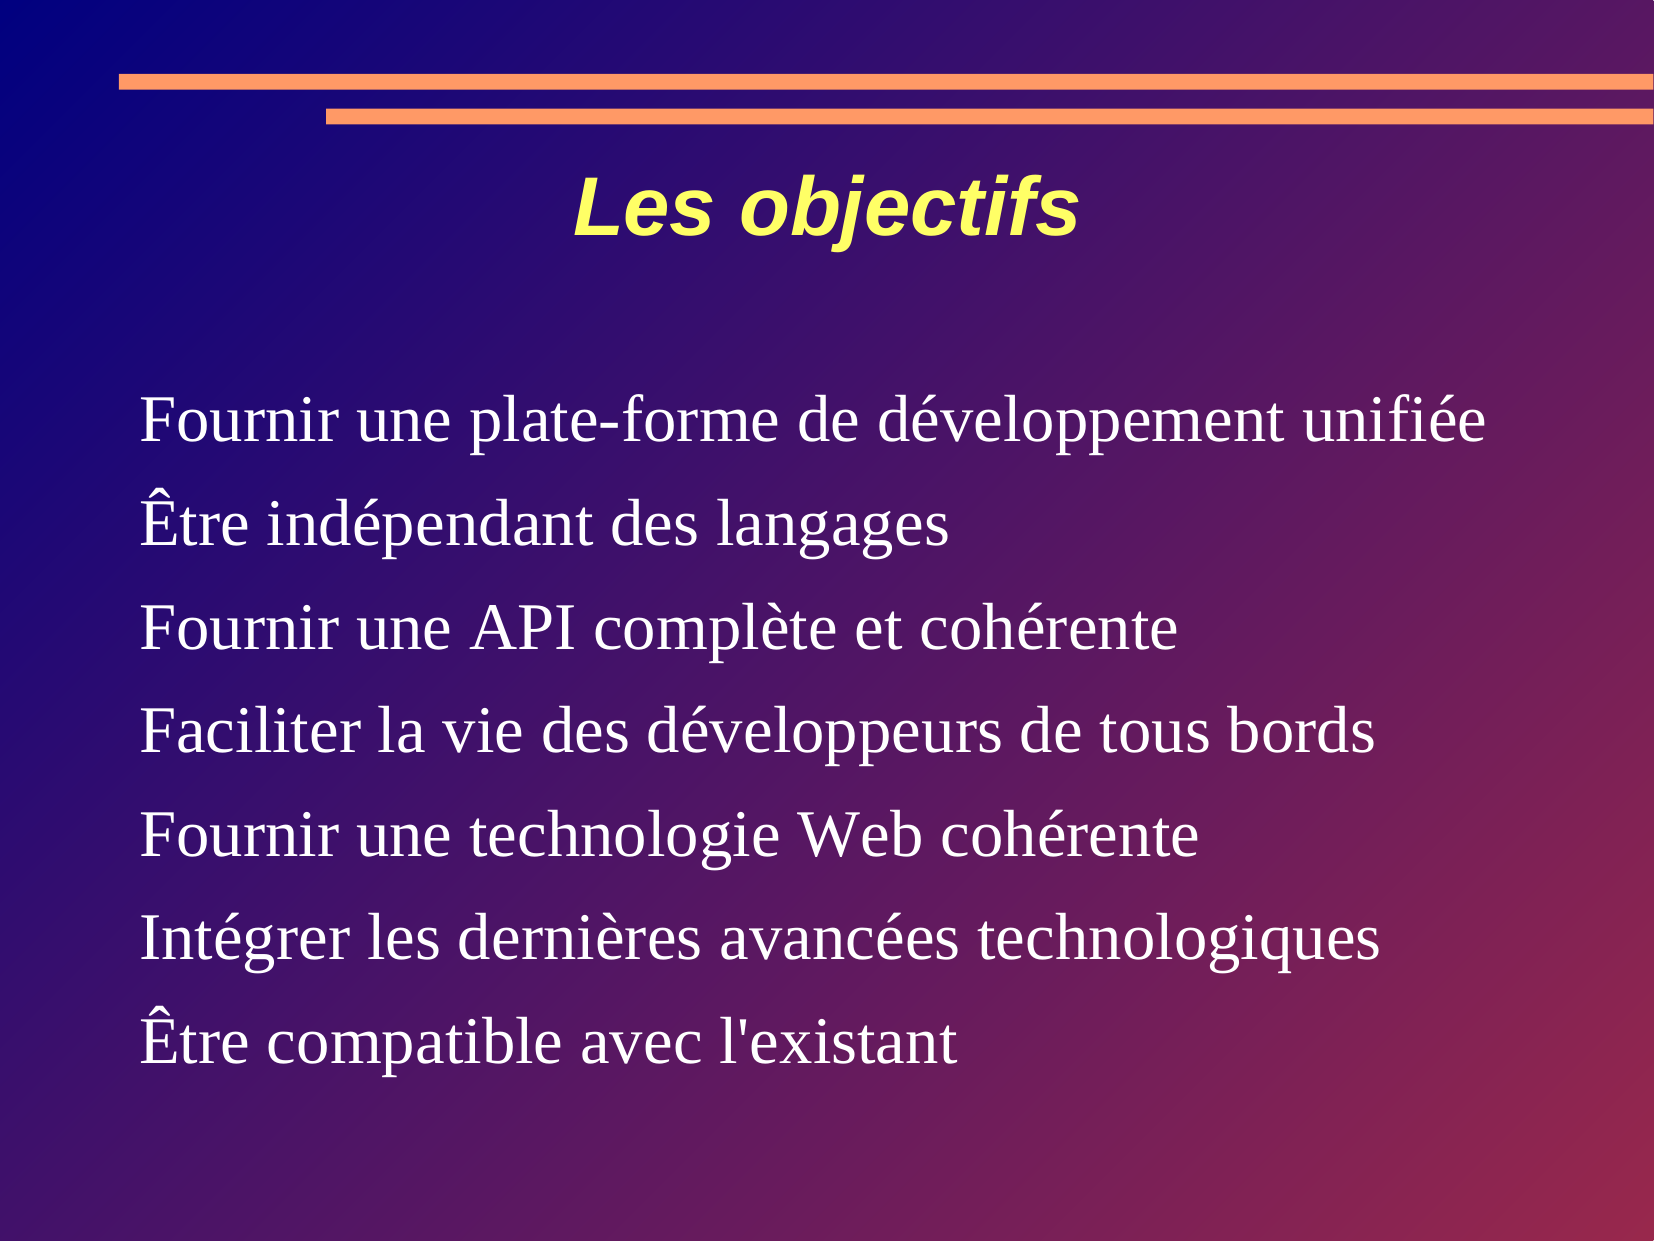

# Les objectifs
Fournir une plate-forme de développement unifiée
Être indépendant des langages
Fournir une API complète et cohérente
Faciliter la vie des développeurs de tous bords
Fournir une technologie Web cohérente
Intégrer les dernières avancées technologiques
Être compatible avec l'existant